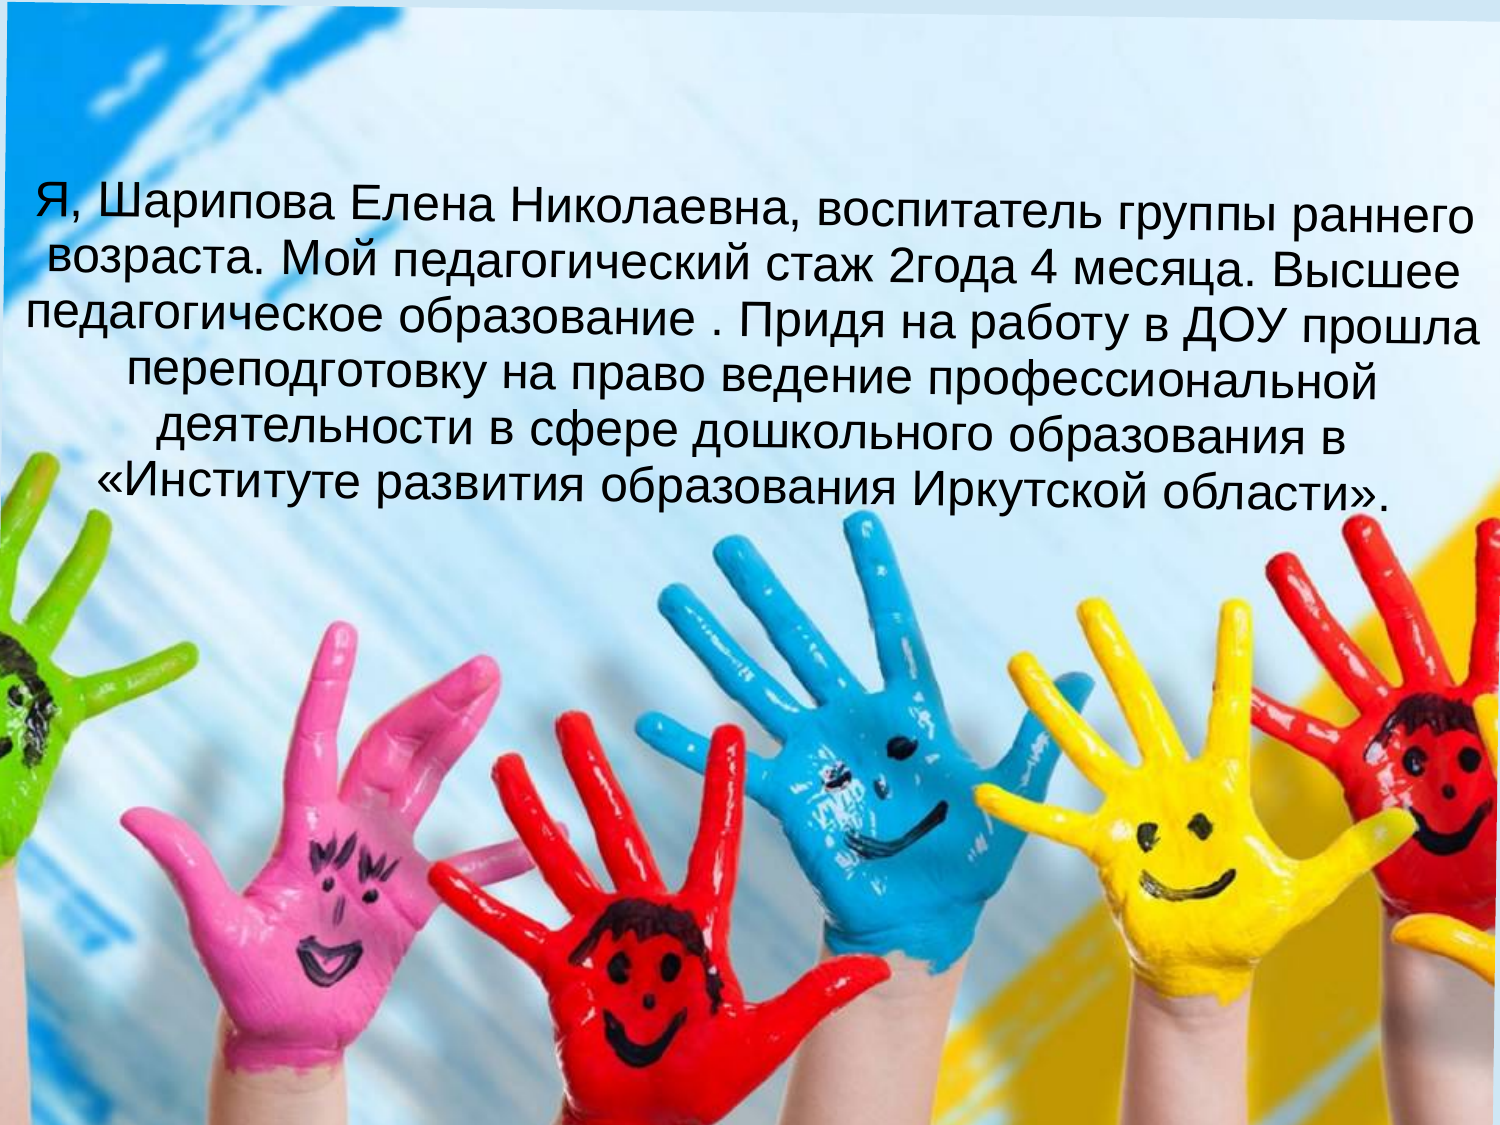

Я, Шарипова Елена Николаевна, воспитатель группы раннего возраста. Мой педагогический стаж 2года 4 месяца. Высшее педагогическое образование . Придя на работу в ДОУ прошла переподготовку на право ведение профессиональной деятельности в сфере дошкольного образования в «Институте развития образования Иркутской области».